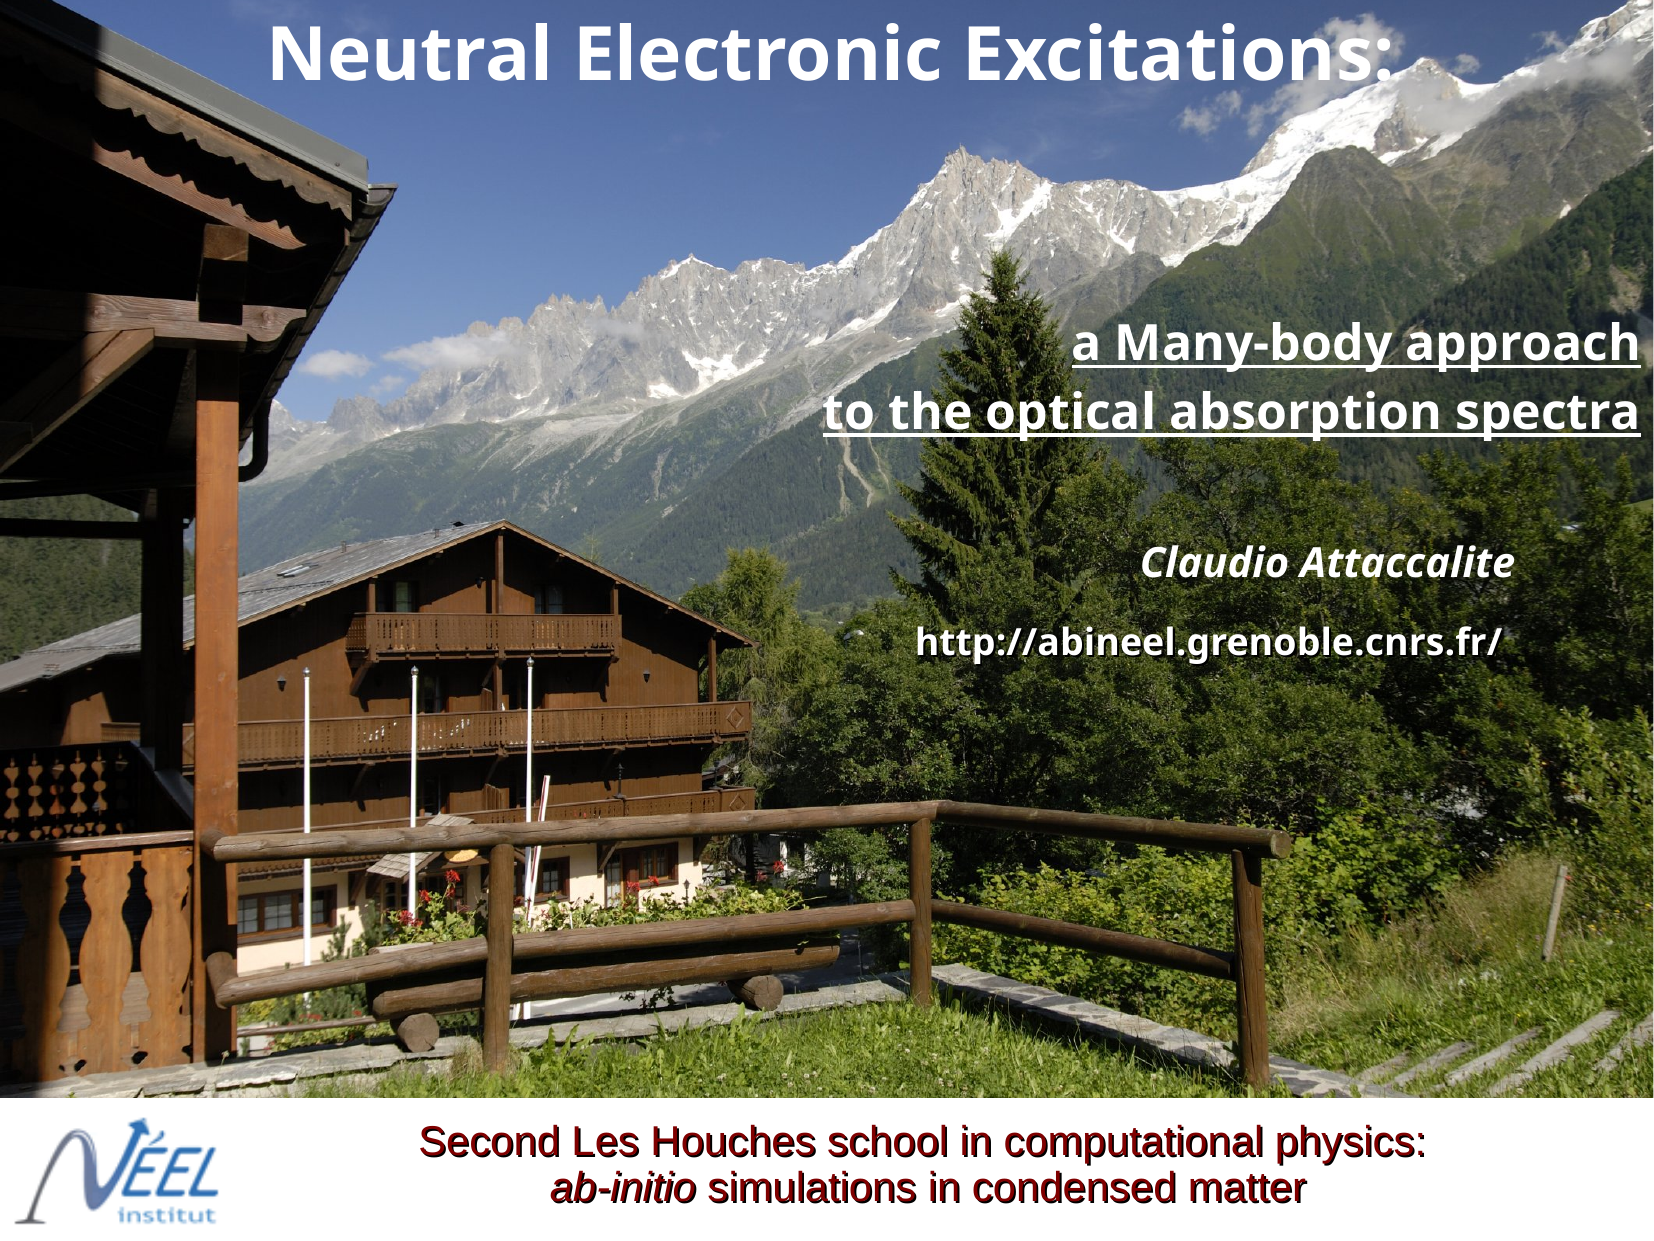

Neutral Electronic Excitations:
a Many-body approach
to the optical absorption spectra
Claudio Attaccalite
http://abineel.grenoble.cnrs.fr/
Second Les Houches school in computational physics:
 ab-initio simulations in condensed matter